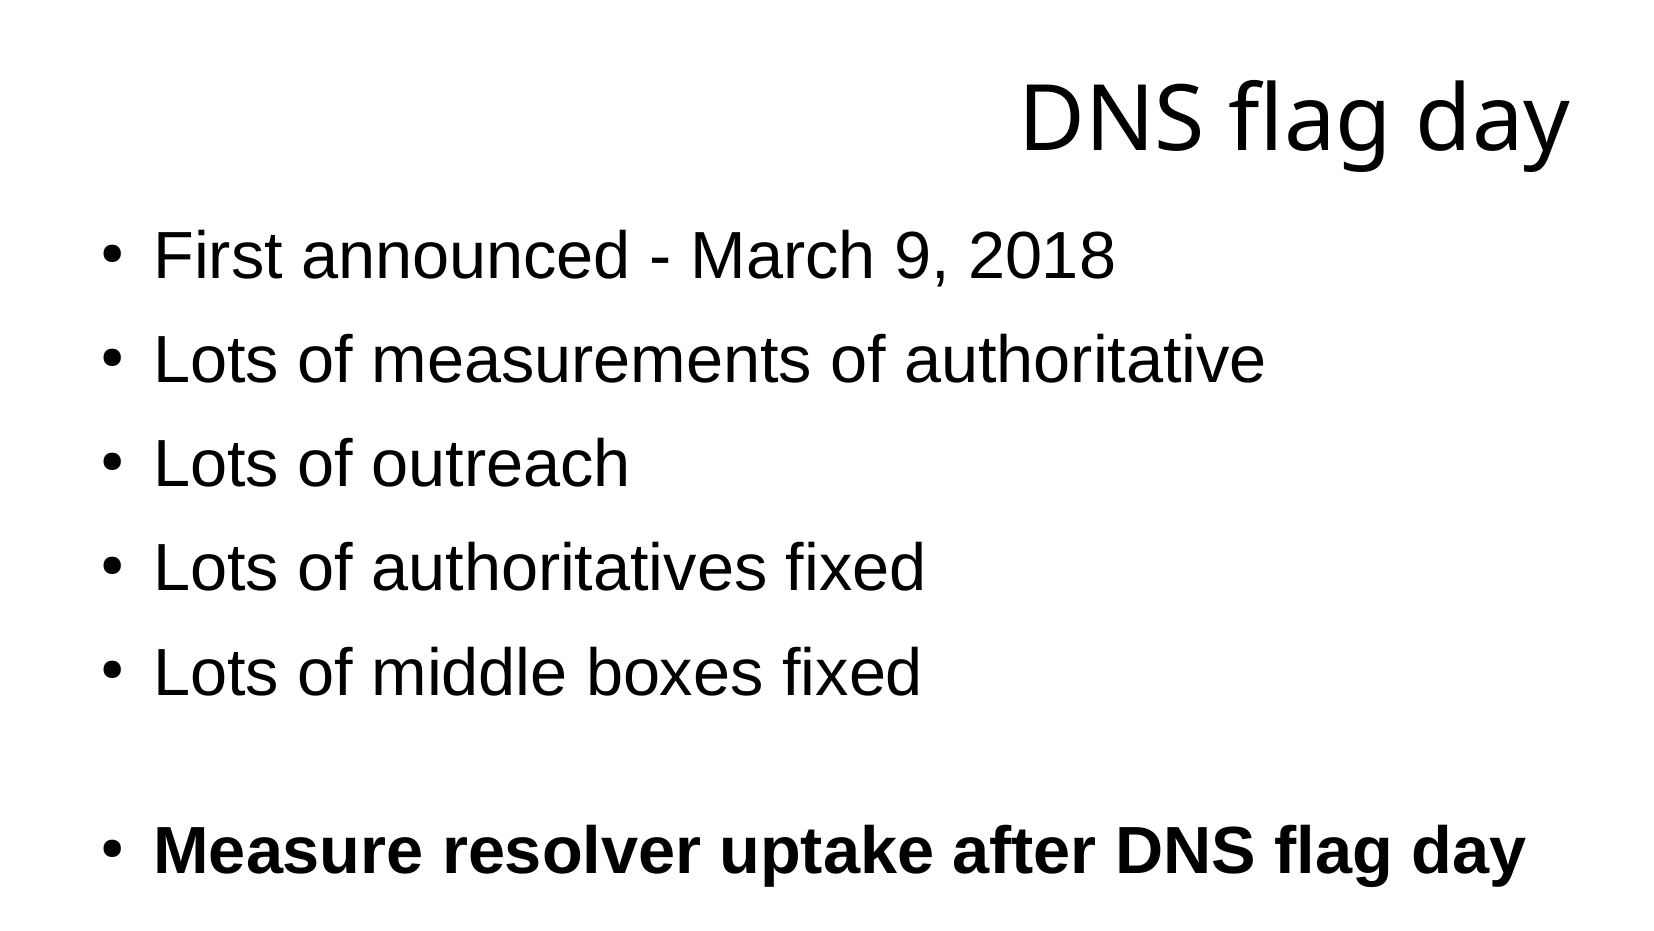

# DNS flag day
First announced - March 9, 2018
Lots of measurements of authoritative
Lots of outreach
Lots of authoritatives fixed
Lots of middle boxes fixed
Measure resolver uptake after DNS flag day